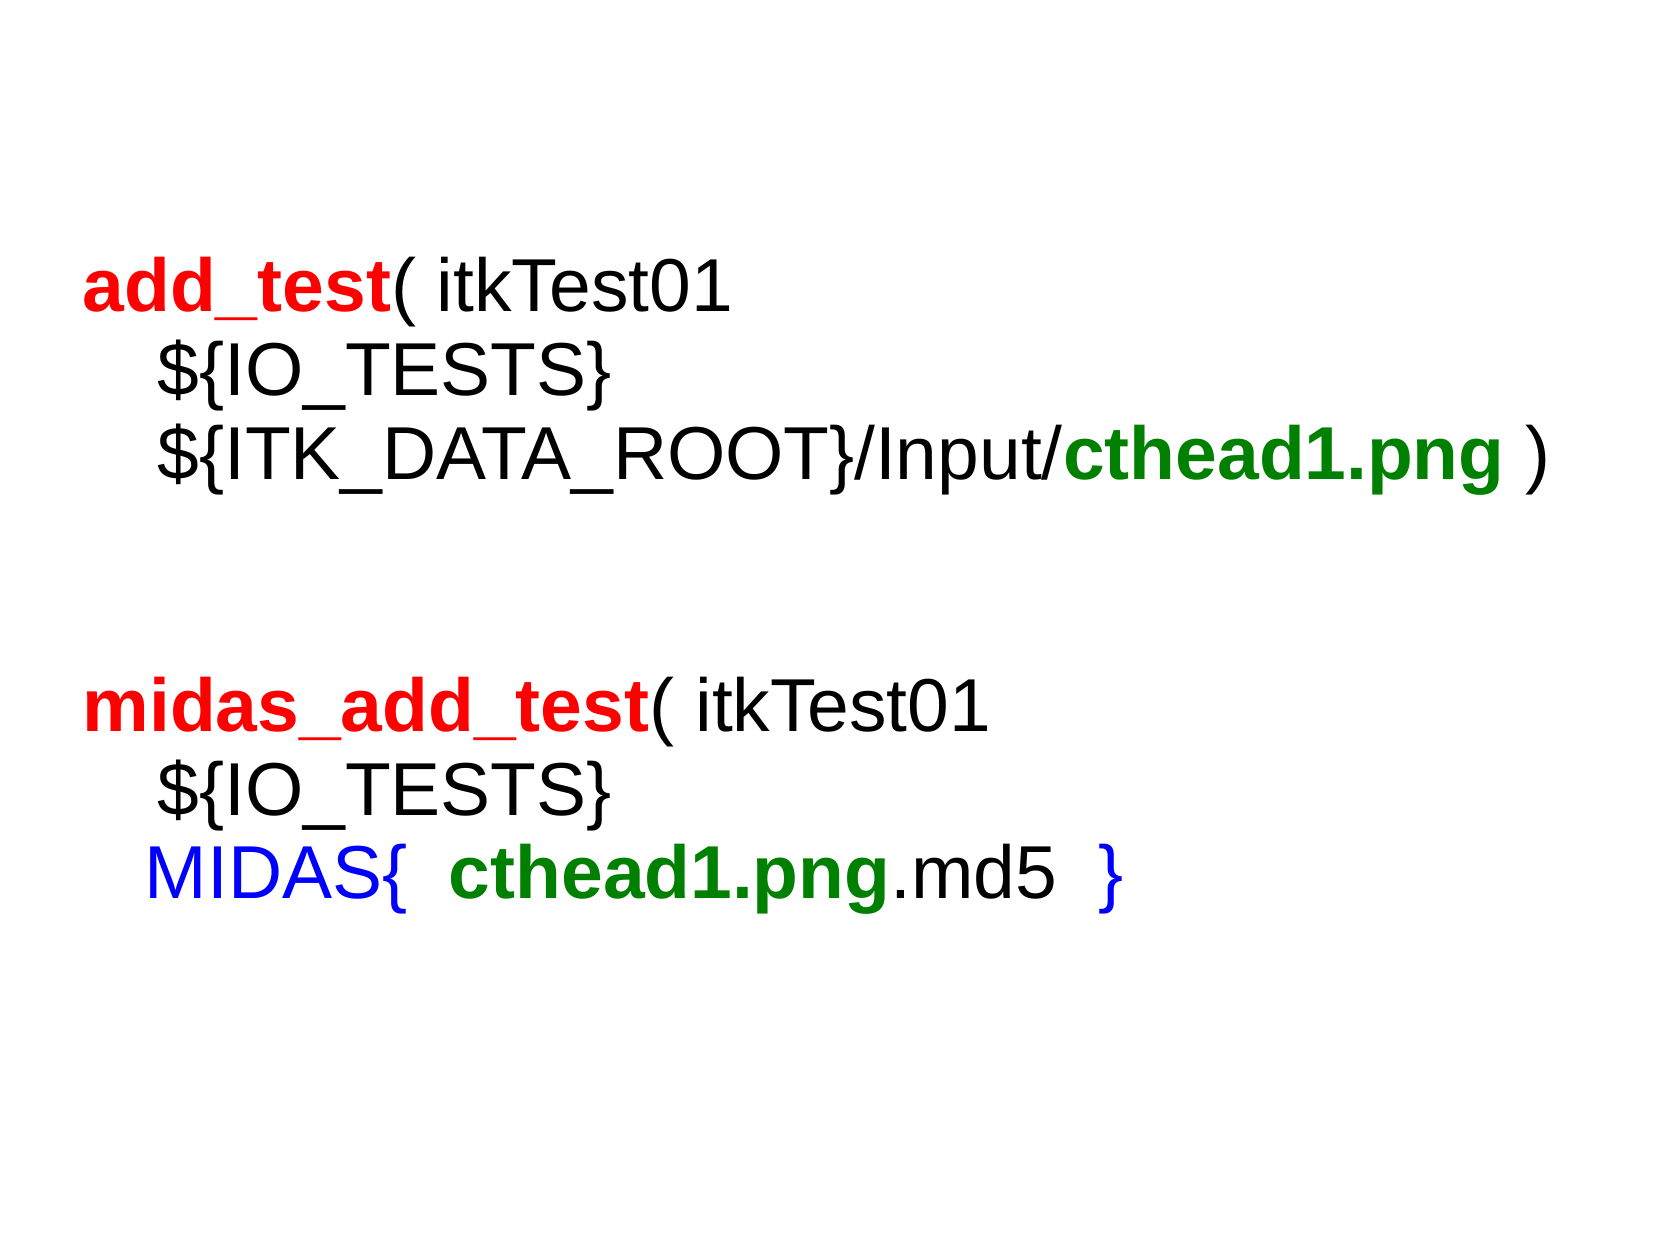

# add_test( itkTest01
	${IO_TESTS}
	${ITK_DATA_ROOT}/Input/cthead1.png )
midas_add_test( itkTest01
	${IO_TESTS}
 MIDAS{ cthead1.png.md5 }